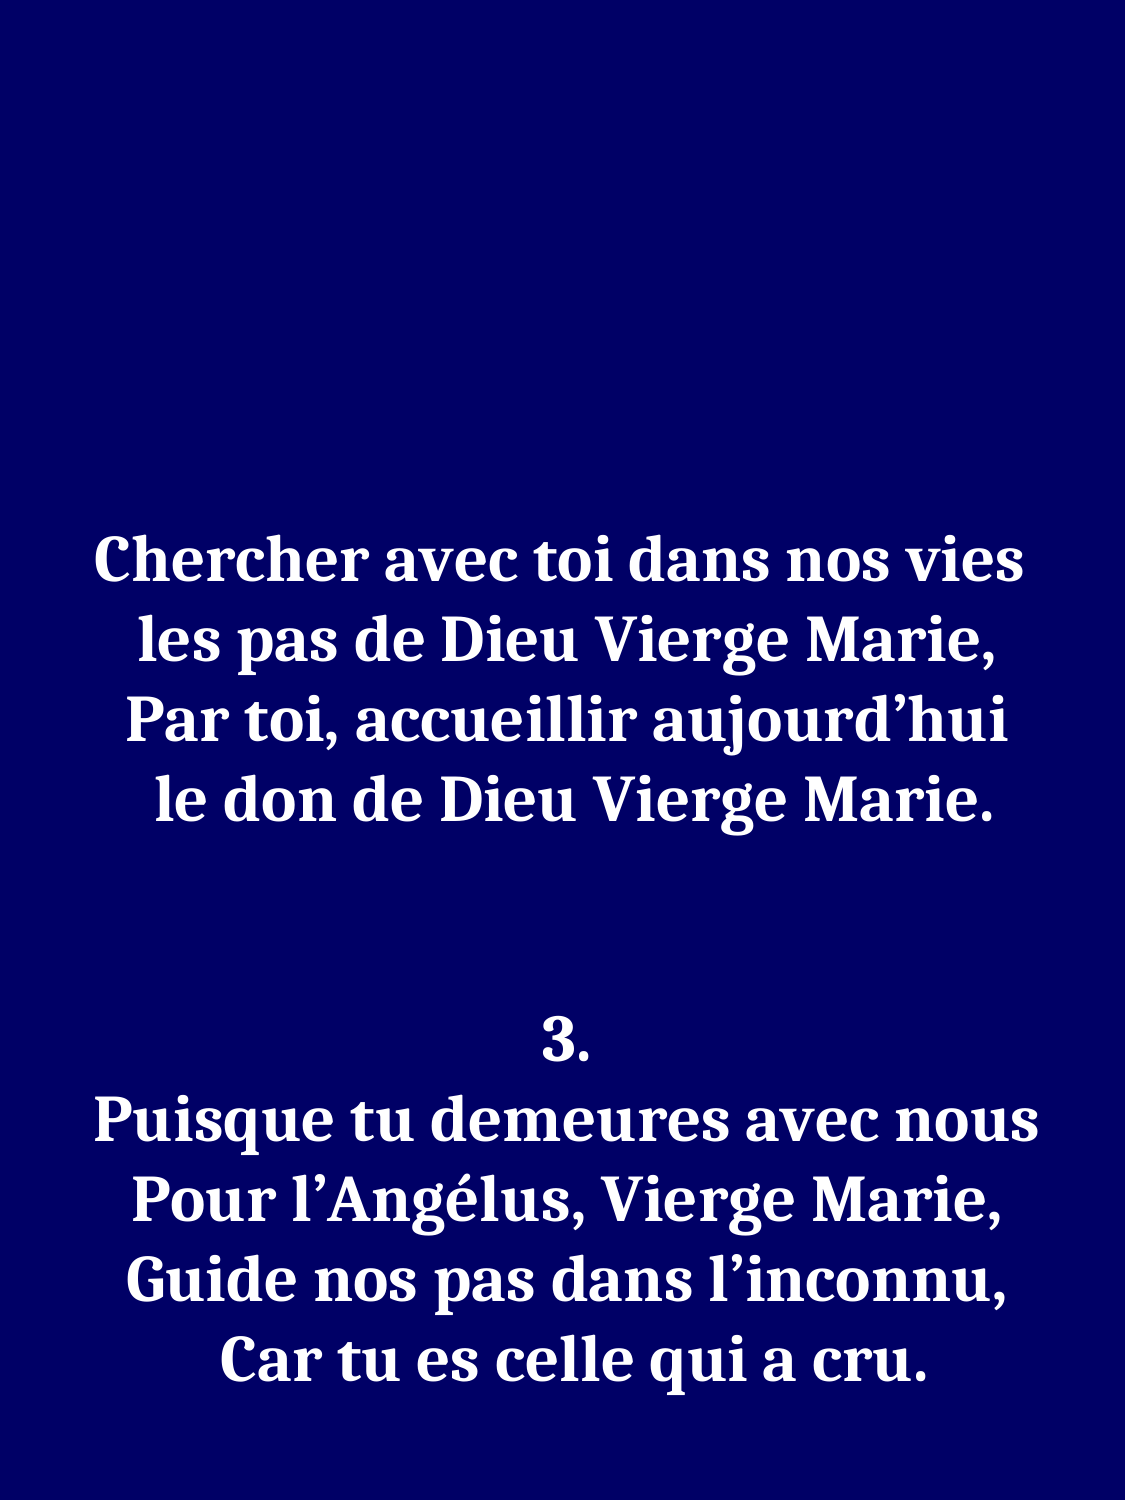

Chercher avec toi dans nos vies
les pas de Dieu Vierge Marie,
Par toi, accueillir aujourd’hui
 le don de Dieu Vierge Marie.
3.
Puisque tu demeures avec nous
Pour l’Angélus, Vierge Marie,
Guide nos pas dans l’inconnu,
 Car tu es celle qui a cru.